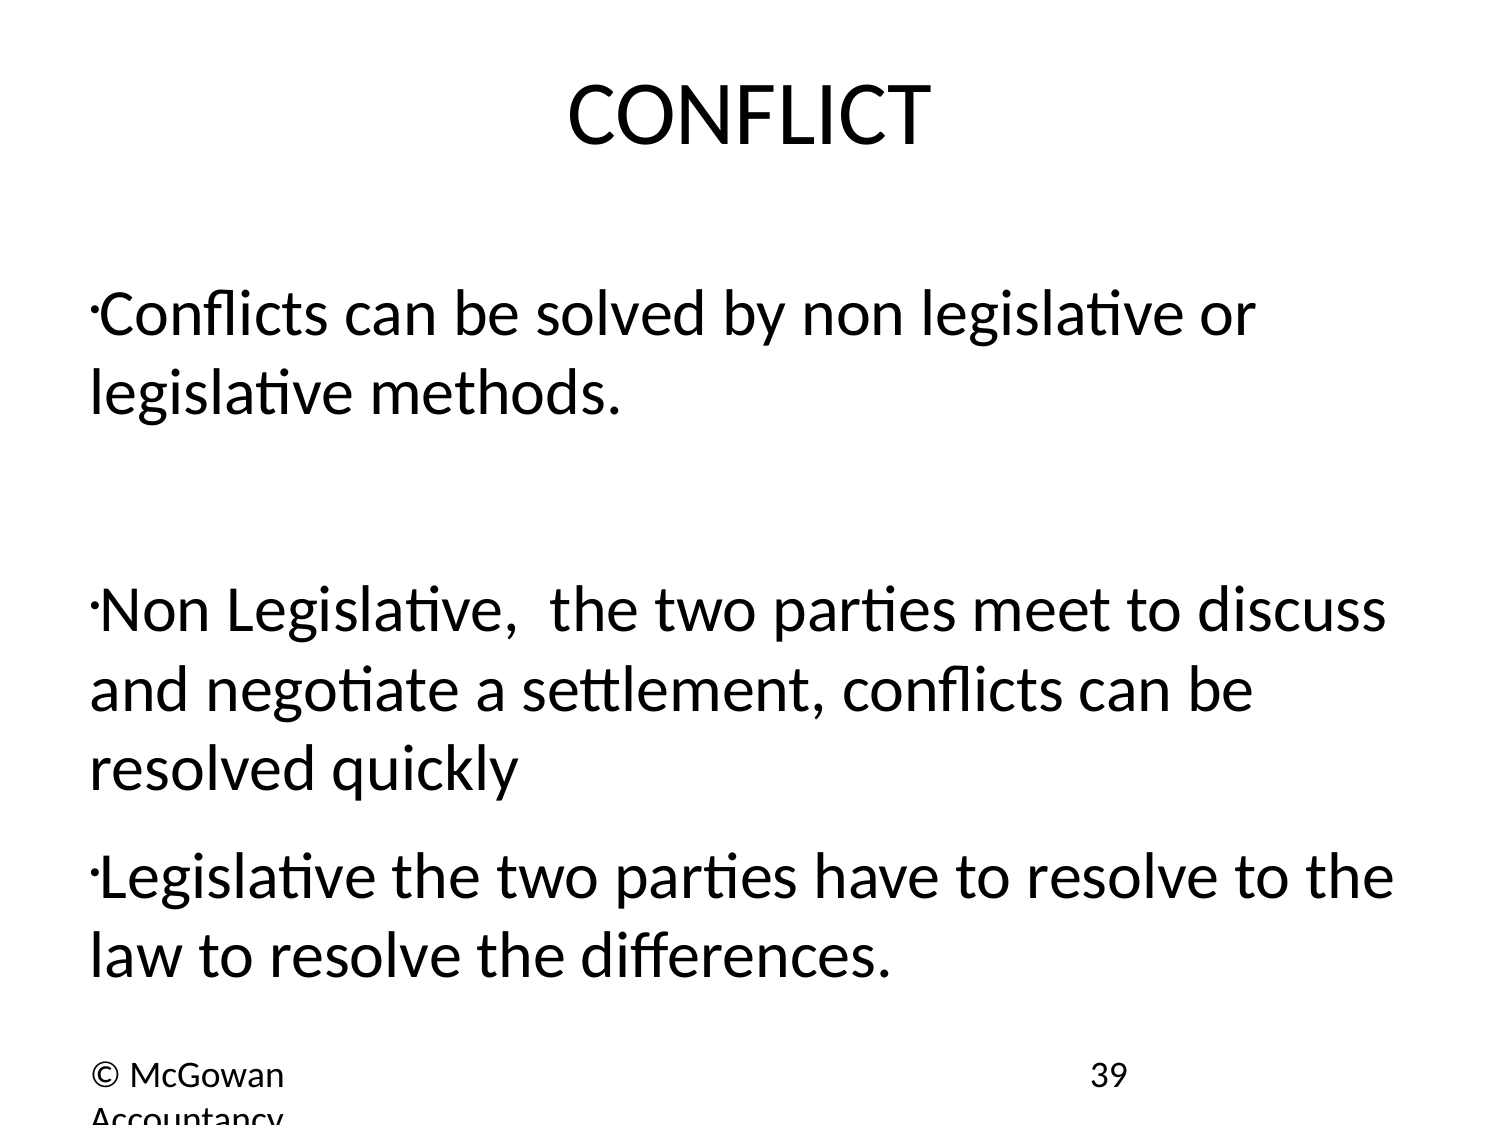

# CONFLICT
Conflicts can be solved by non legislative or legislative methods.
Non Legislative, the two parties meet to discuss and negotiate a settlement, conflicts can be resolved quickly
Legislative the two parties have to resolve to the law to resolve the differences.
© McGowan Accountancy Services
39